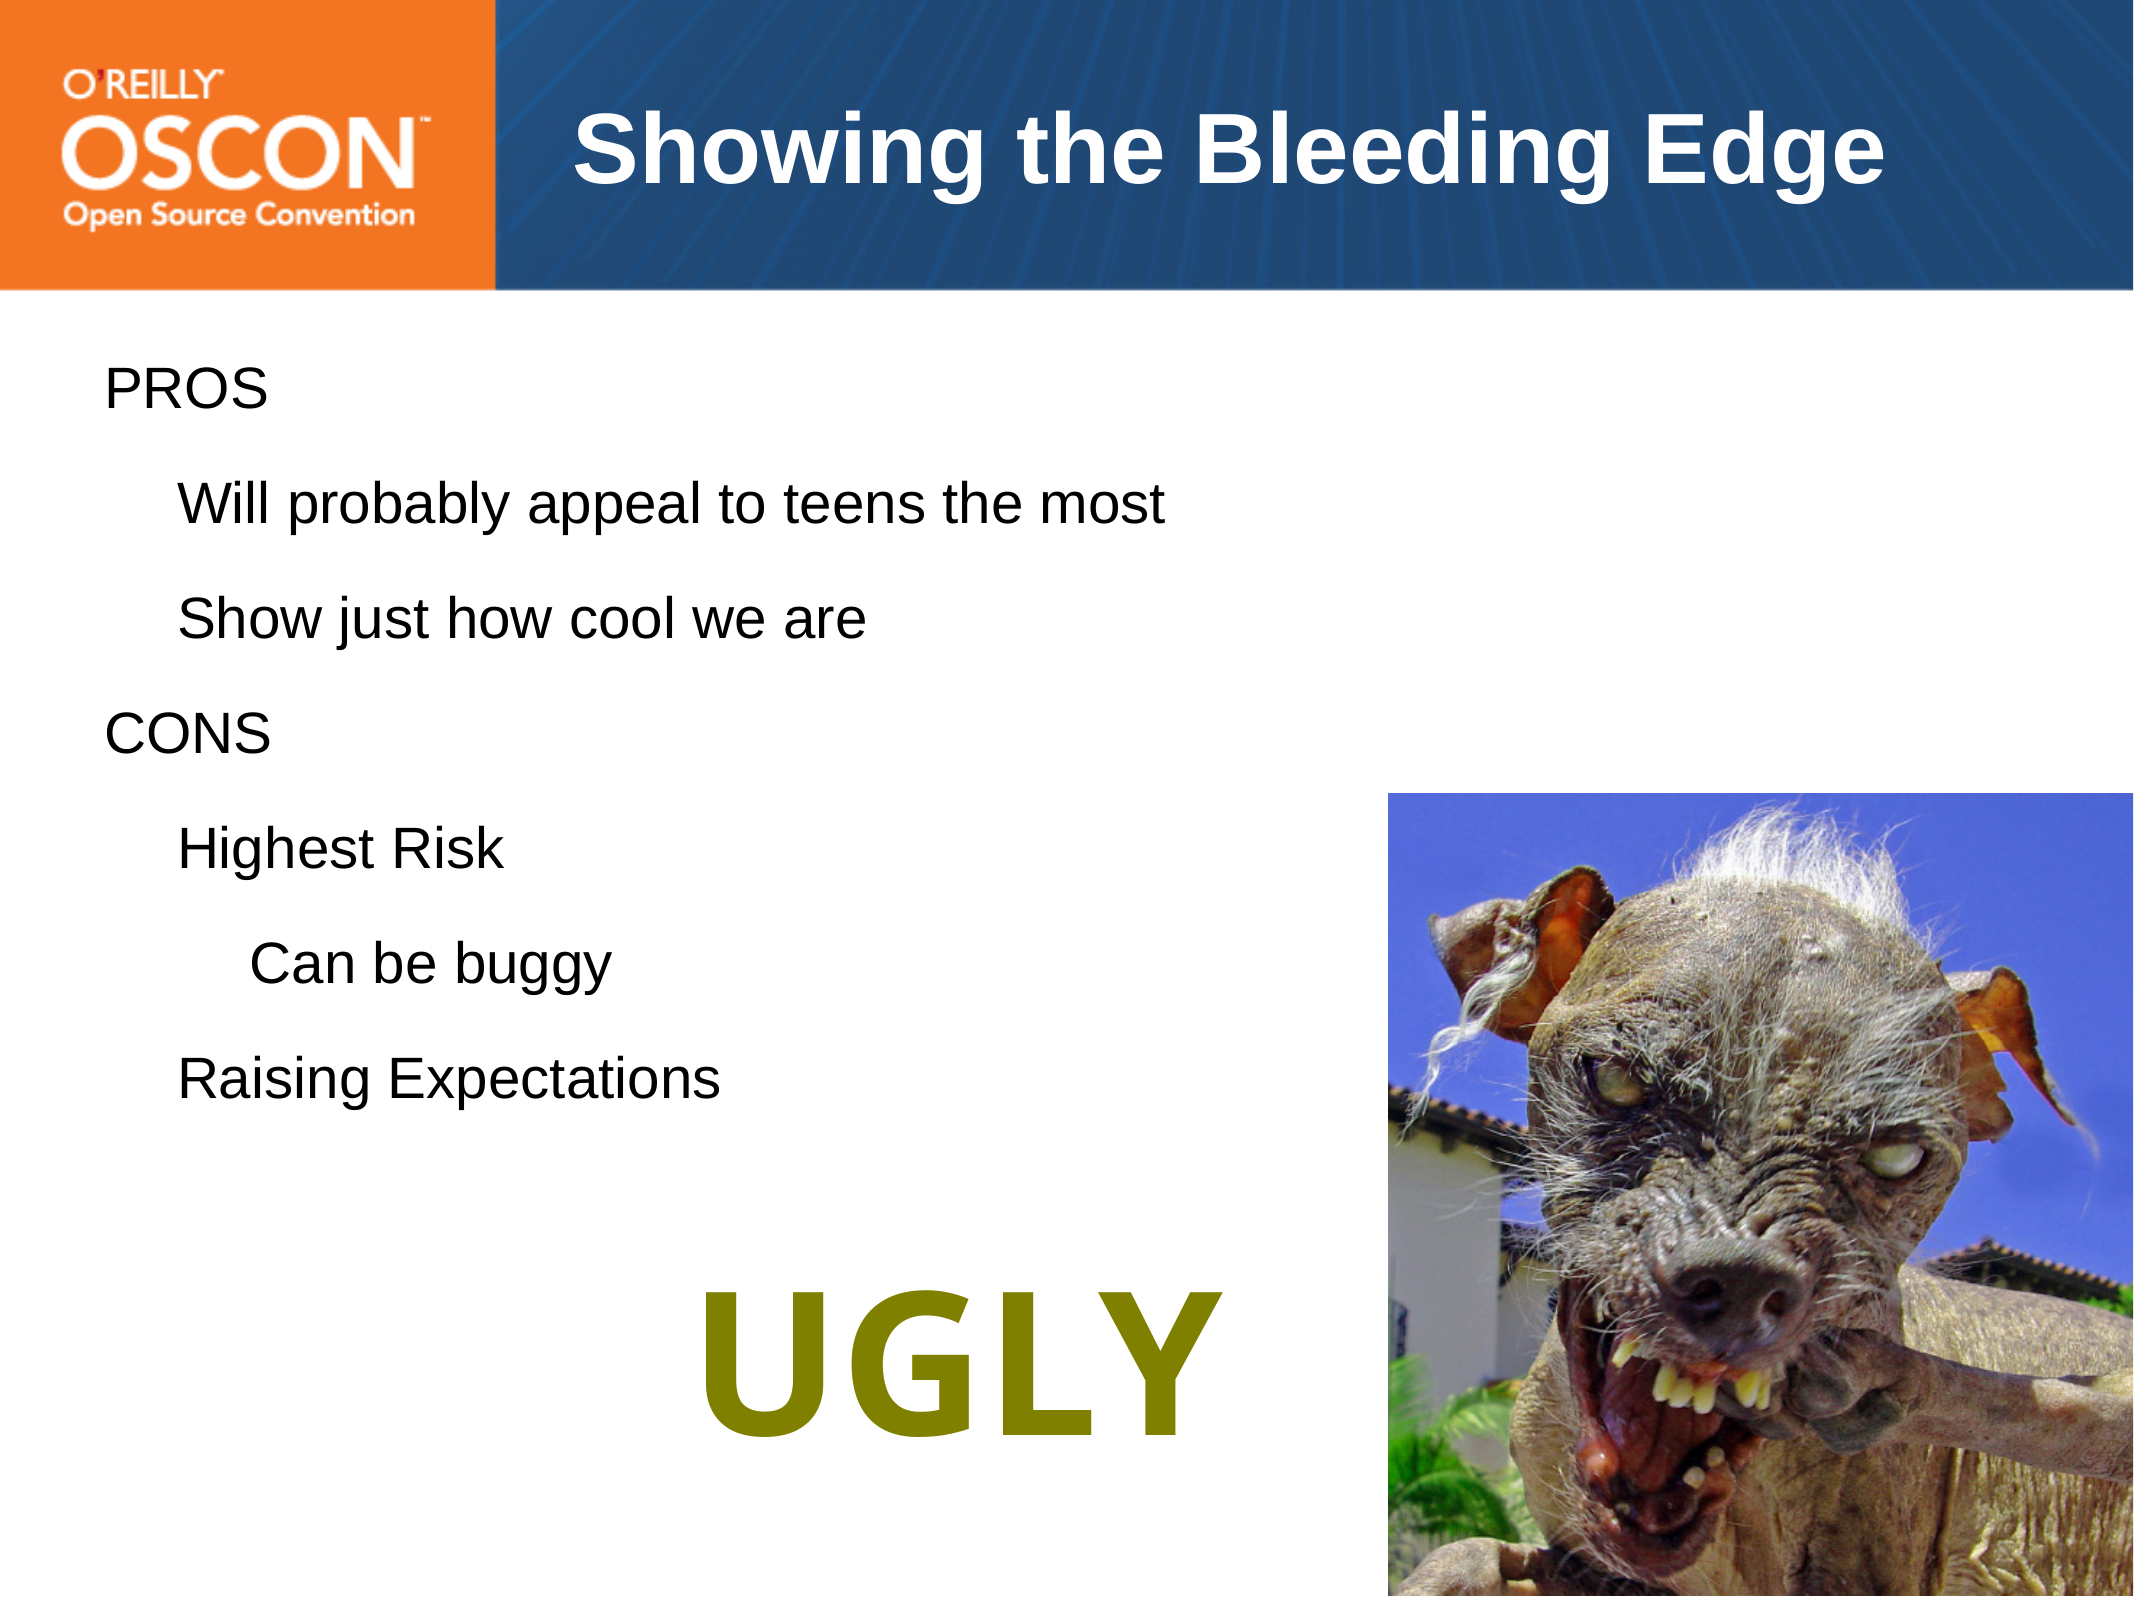

# Showing the Bleeding Edge
PROS
Will probably appeal to teens the most
Show just how cool we are
CONS
Highest Risk
Can be buggy
Raising Expectations
UGLY